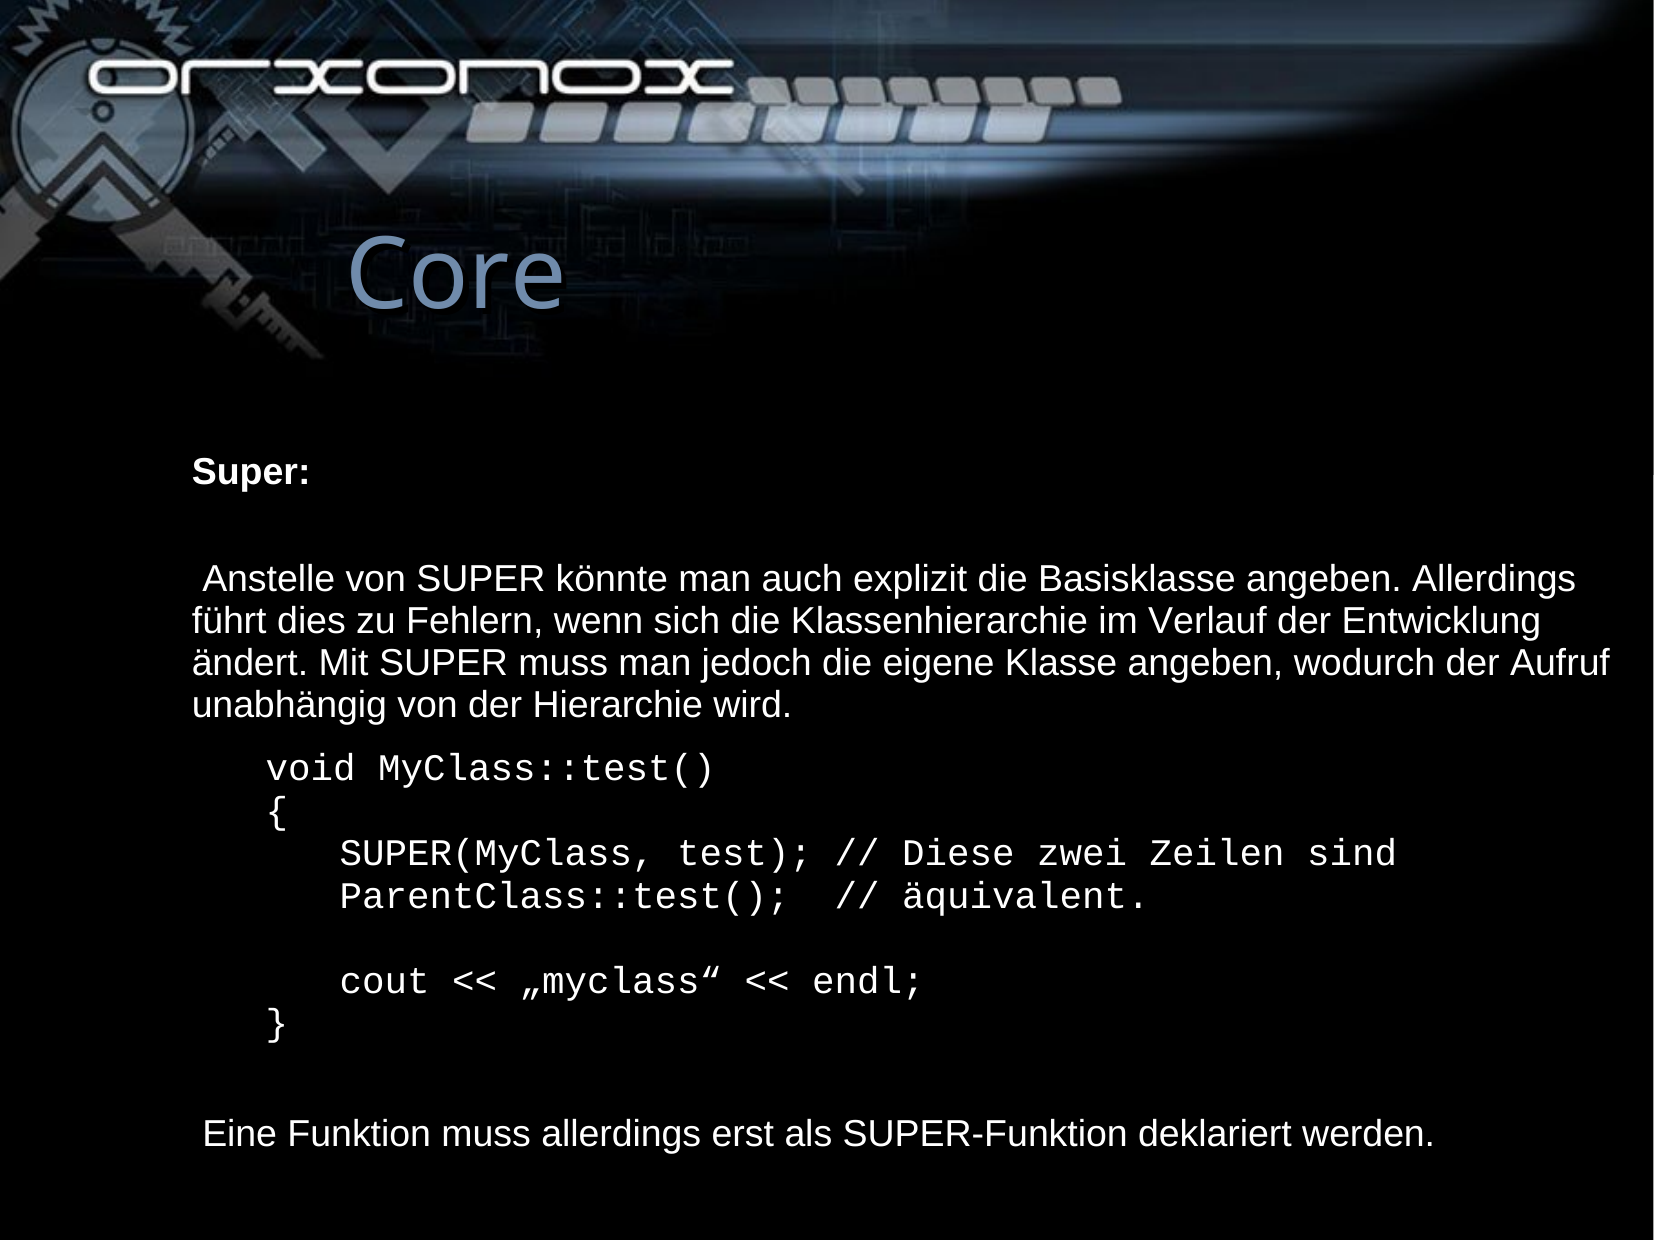

Core
Super:
 Anstelle von SUPER könnte man auch explizit die Basisklasse angeben. Allerdings führt dies zu Fehlern, wenn sich die Klassenhierarchie im Verlauf der Entwicklung ändert. Mit SUPER muss man jedoch die eigene Klasse angeben, wodurch der Aufruf unabhängig von der Hierarchie wird.
	void MyClass::test()
	{
		SUPER(MyClass, test); // Diese zwei Zeilen sind
		ParentClass::test(); // äquivalent.
		cout << „myclass“ << endl;
	}
 Eine Funktion muss allerdings erst als SUPER-Funktion deklariert werden.